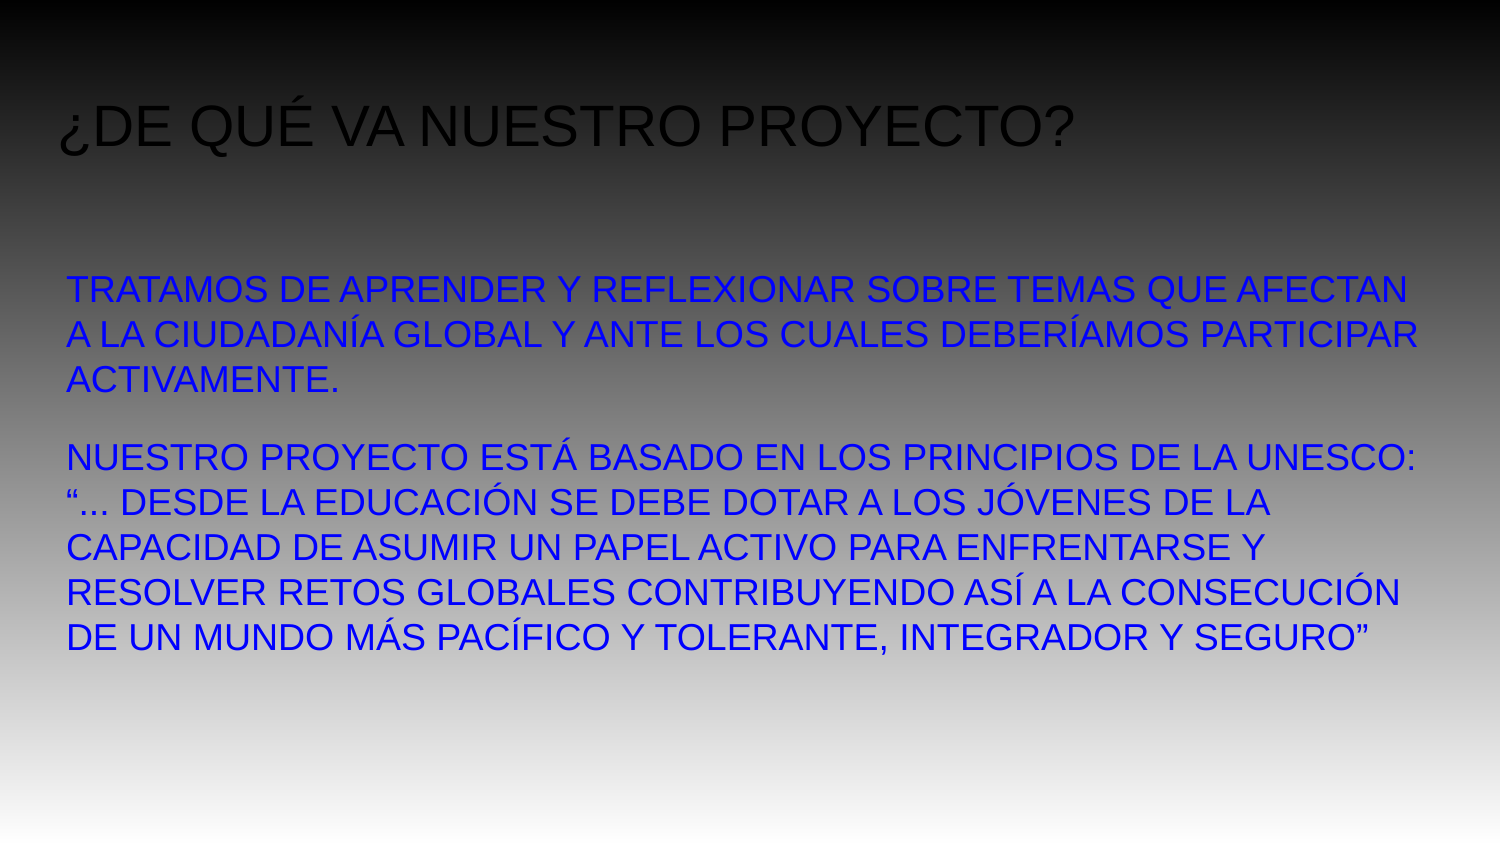

# ¿DE QUÉ VA NUESTRO PROYECTO?
TRATAMOS DE APRENDER Y REFLEXIONAR SOBRE TEMAS QUE AFECTAN A LA CIUDADANÍA GLOBAL Y ANTE LOS CUALES DEBERÍAMOS PARTICIPAR ACTIVAMENTE.
NUESTRO PROYECTO ESTÁ BASADO EN LOS PRINCIPIOS DE LA UNESCO: “... DESDE LA EDUCACIÓN SE DEBE DOTAR A LOS JÓVENES DE LA CAPACIDAD DE ASUMIR UN PAPEL ACTIVO PARA ENFRENTARSE Y RESOLVER RETOS GLOBALES CONTRIBUYENDO ASÍ A LA CONSECUCIÓN DE UN MUNDO MÁS PACÍFICO Y TOLERANTE, INTEGRADOR Y SEGURO”